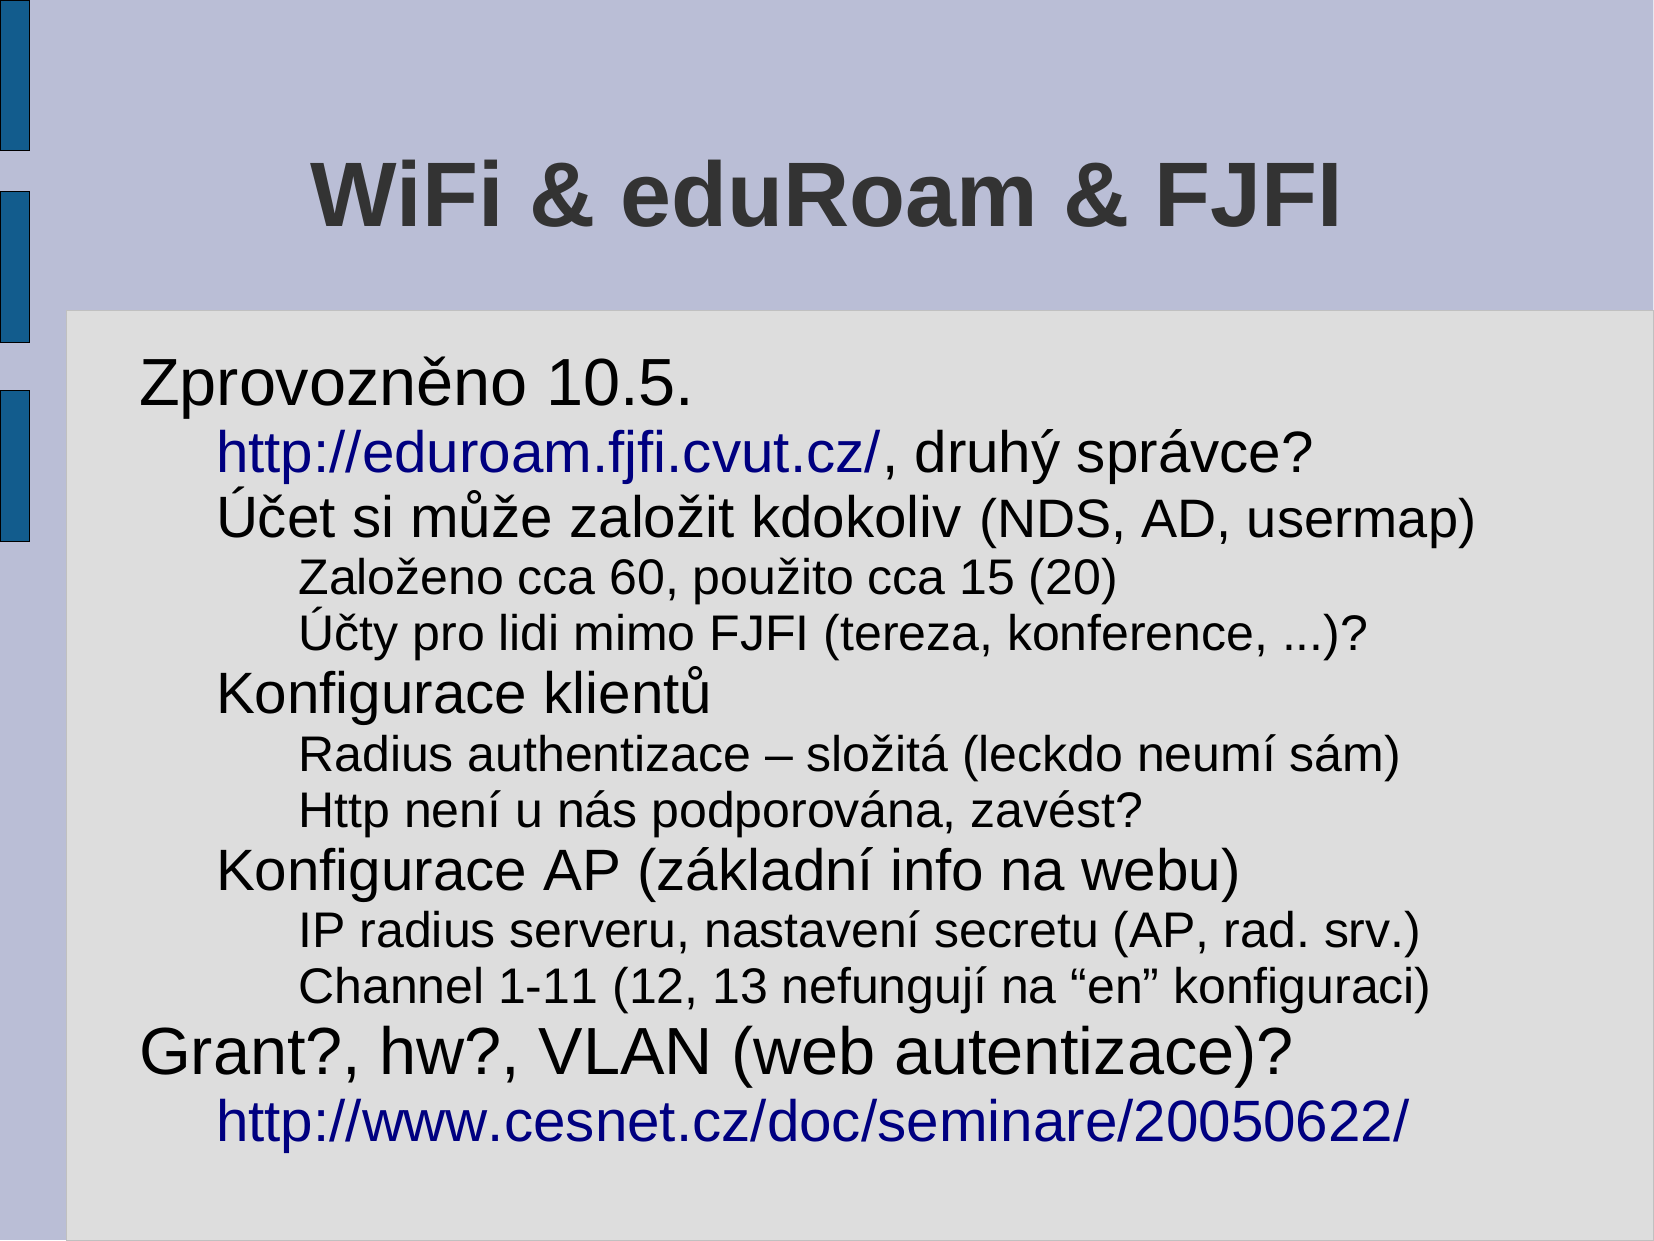

# WiFi & eduRoam & FJFI
Zprovozněno 10.5.
http://eduroam.fjfi.cvut.cz/, druhý správce?
Účet si může založit kdokoliv (NDS, AD, usermap)
Založeno cca 60, použito cca 15 (20)
Účty pro lidi mimo FJFI (tereza, konference, ...)?
Konfigurace klientů
Radius authentizace – složitá (leckdo neumí sám)
Http není u nás podporována, zavést?
Konfigurace AP (základní info na webu)
IP radius serveru, nastavení secretu (AP, rad. srv.)
Channel 1-11 (12, 13 nefungují na “en” konfiguraci)
Grant?, hw?, VLAN (web autentizace)?
http://www.cesnet.cz/doc/seminare/20050622/